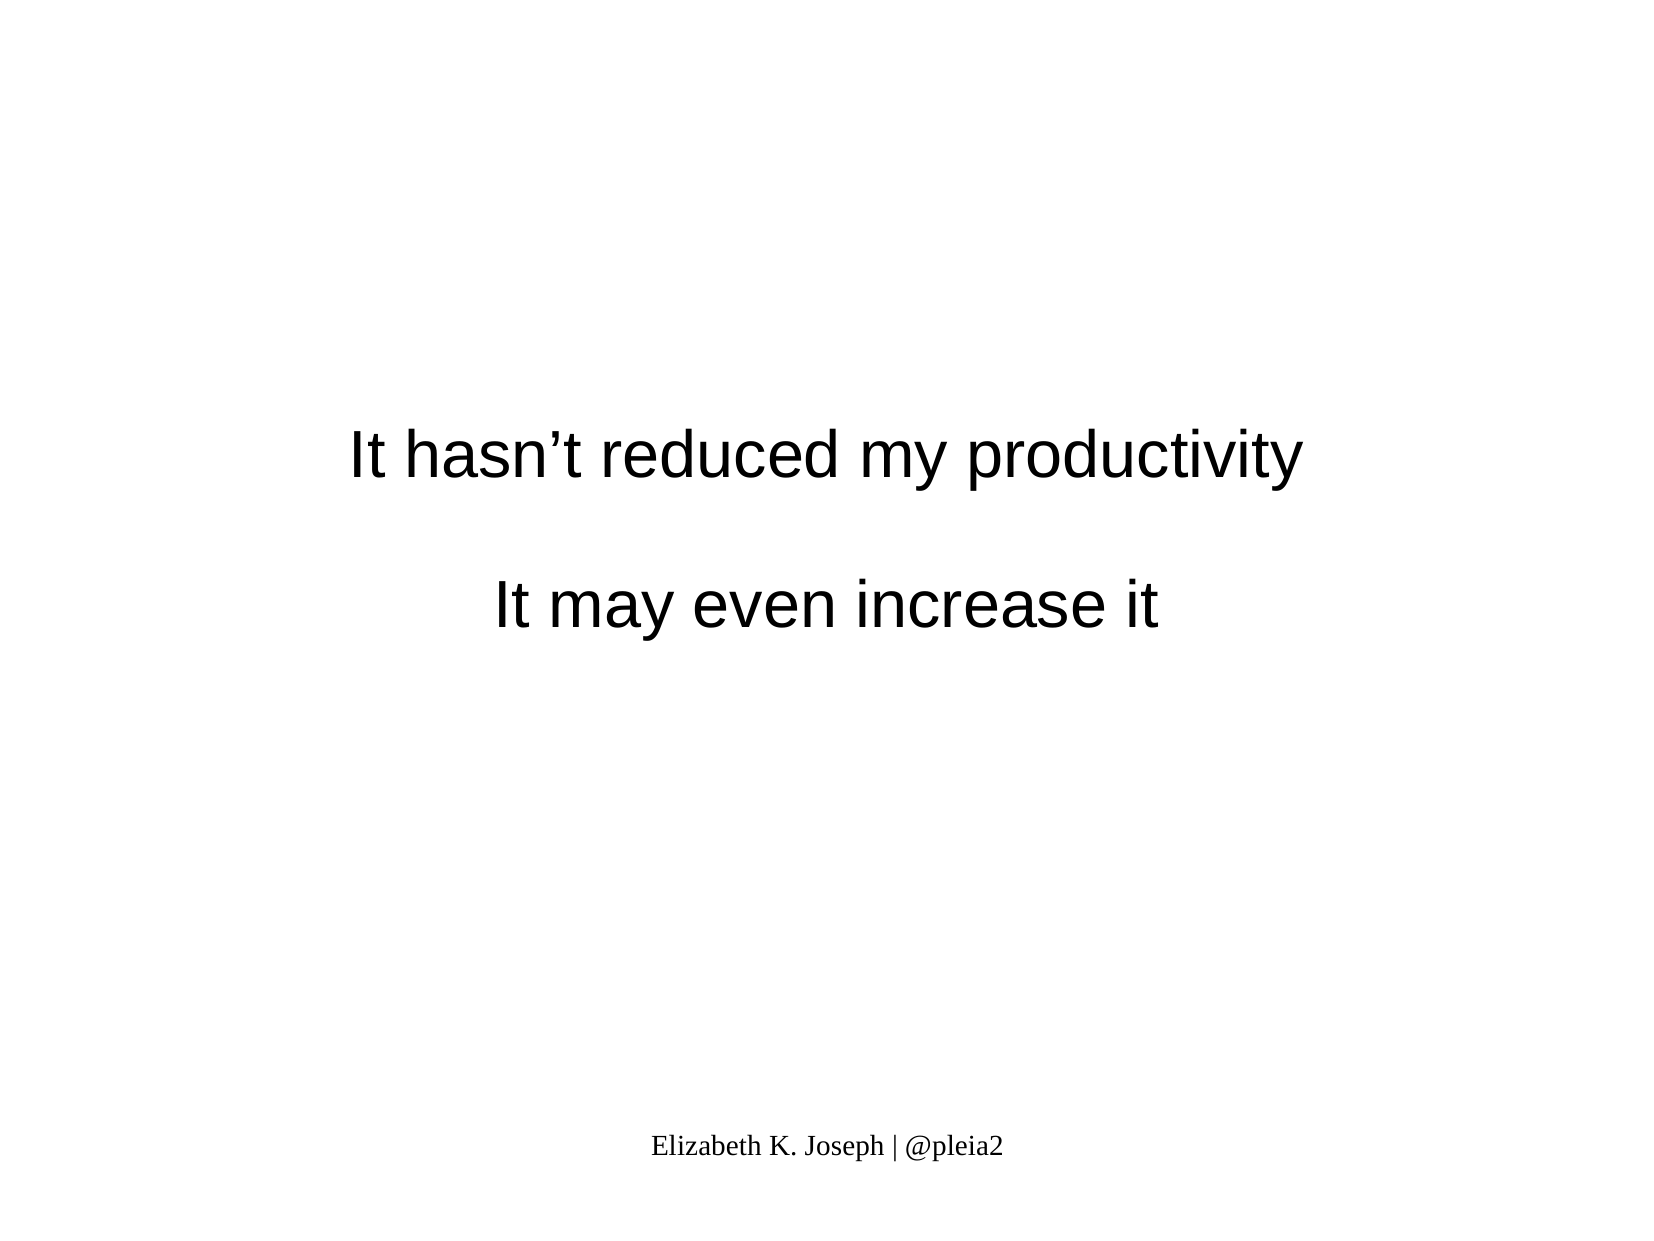

# It hasn’t reduced my productivity
It may even increase it
Elizabeth K. Joseph | @pleia2